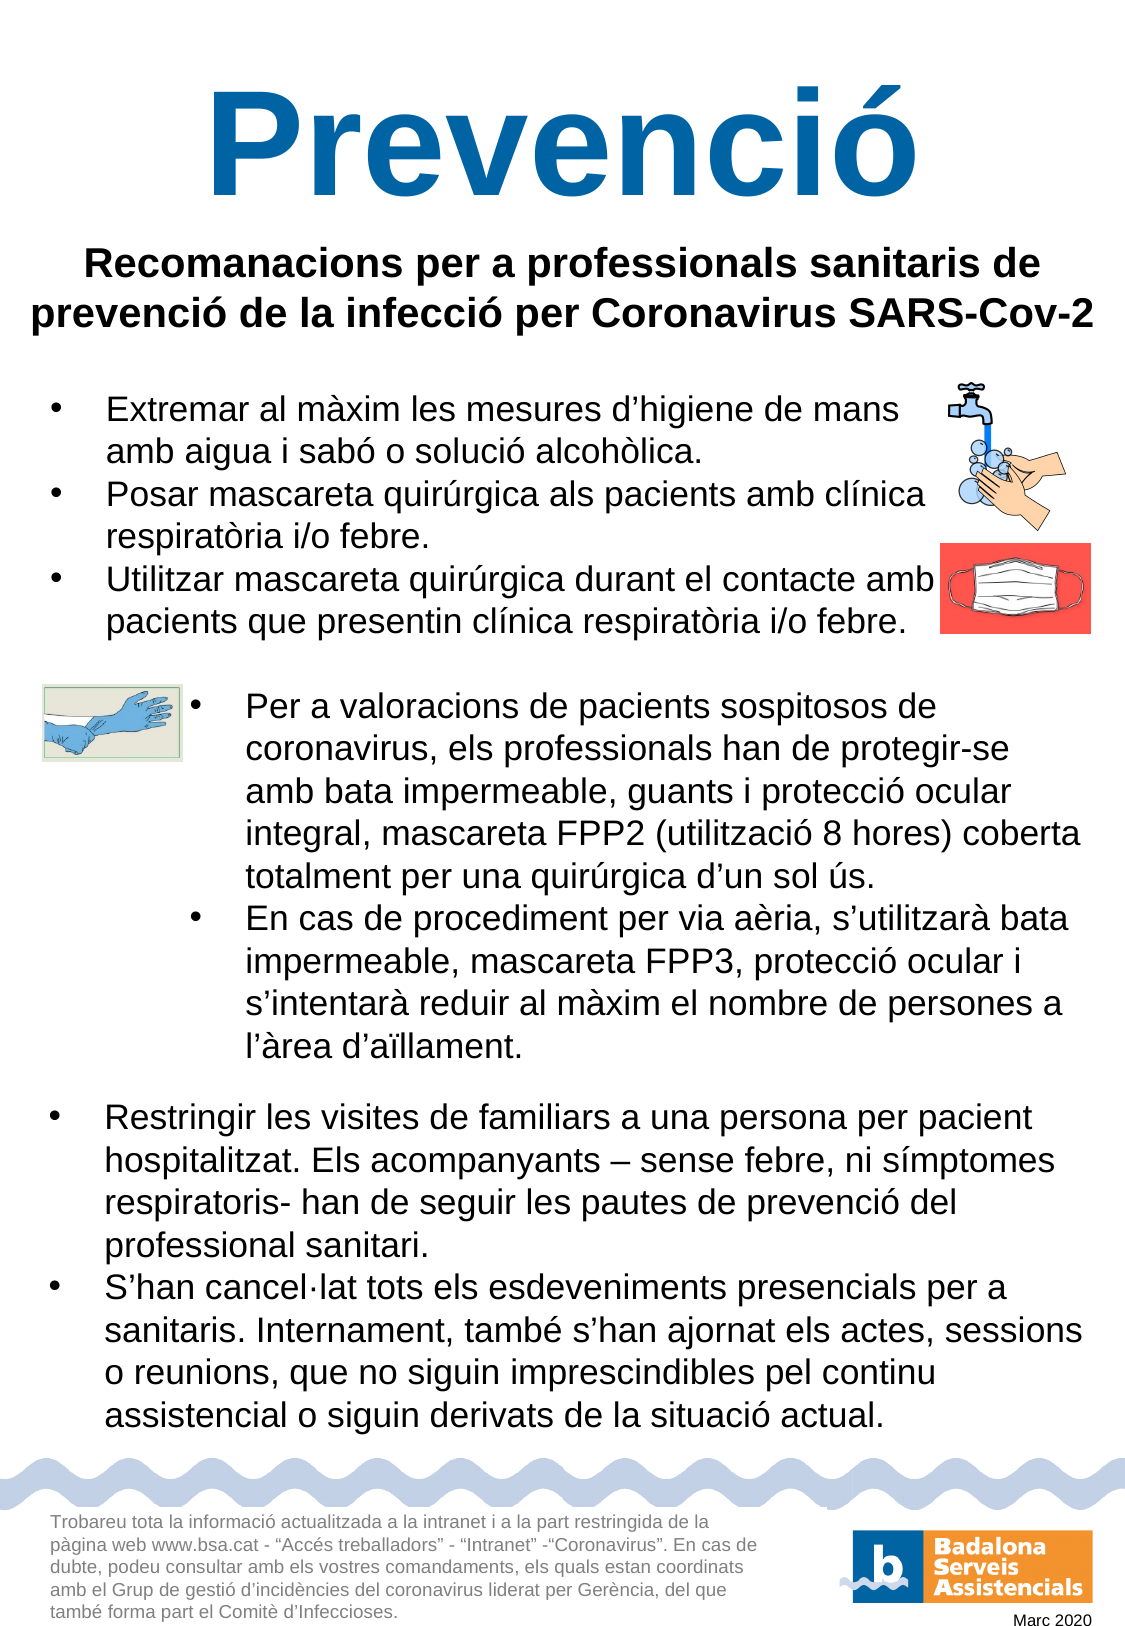

Prevenció
Recomanacions per a professionals sanitaris de prevenció de la infecció per Coronavirus SARS-Cov-2
Extremar al màxim les mesures d’higiene de mans amb aigua i sabó o solució alcohòlica.
Posar mascareta quirúrgica als pacients amb clínica respiratòria i/o febre.
Utilitzar mascareta quirúrgica durant el contacte amb pacients que presentin clínica respiratòria i/o febre.
Per a valoracions de pacients sospitosos de coronavirus, els professionals han de protegir-se amb bata impermeable, guants i protecció ocular integral, mascareta FPP2 (utilització 8 hores) coberta totalment per una quirúrgica d’un sol ús.
En cas de procediment per via aèria, s’utilitzarà bata impermeable, mascareta FPP3, protecció ocular i s’intentarà reduir al màxim el nombre de persones a l’àrea d’aïllament.
Restringir les visites de familiars a una persona per pacient hospitalitzat. Els acompanyants – sense febre, ni símptomes respiratoris- han de seguir les pautes de prevenció del professional sanitari.
S’han cancel·lat tots els esdeveniments presencials per a sanitaris. Internament, també s’han ajornat els actes, sessions o reunions, que no siguin imprescindibles pel continu assistencial o siguin derivats de la situació actual.
Trobareu tota la informació actualitzada a la intranet i a la part restringida de la
pàgina web www.bsa.cat - “Accés treballadors” - “Intranet” -“Coronavirus”. En cas de
dubte, podeu consultar amb els vostres comandaments, els quals estan coordinats
amb el Grup de gestió d’incidències del coronavirus liderat per Gerència, del que
també forma part el Comitè d’Infeccioses.
Març 2020